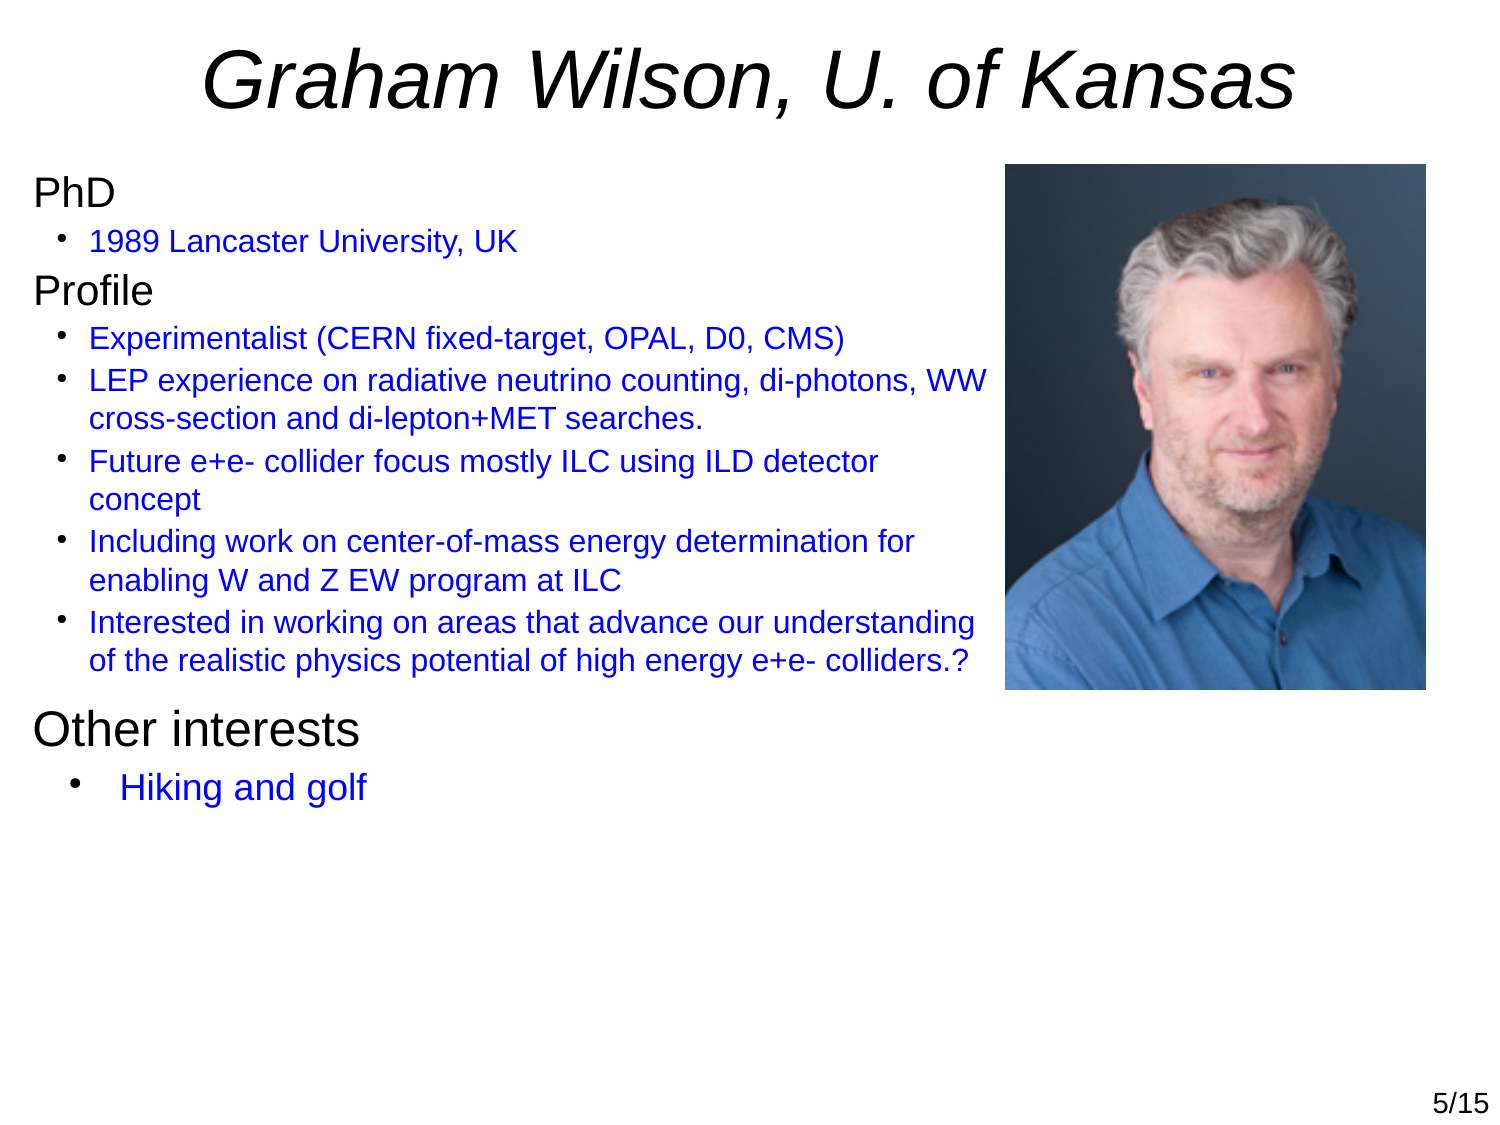

Graham Wilson, U. of Kansas
# PhD
1989 Lancaster University, UK
Profile
Experimentalist (CERN fixed-target, OPAL, D0, CMS)
LEP experience on radiative neutrino counting, di-photons, WW cross-section and di-lepton+MET searches.
Future e+e- collider focus mostly ILC using ILD detector concept
Including work on center-of-mass energy determination for enabling W and Z EW program at ILC
Interested in working on areas that advance our understanding of the realistic physics potential of high energy e+e- colliders.?
Other interests
Hiking and golf